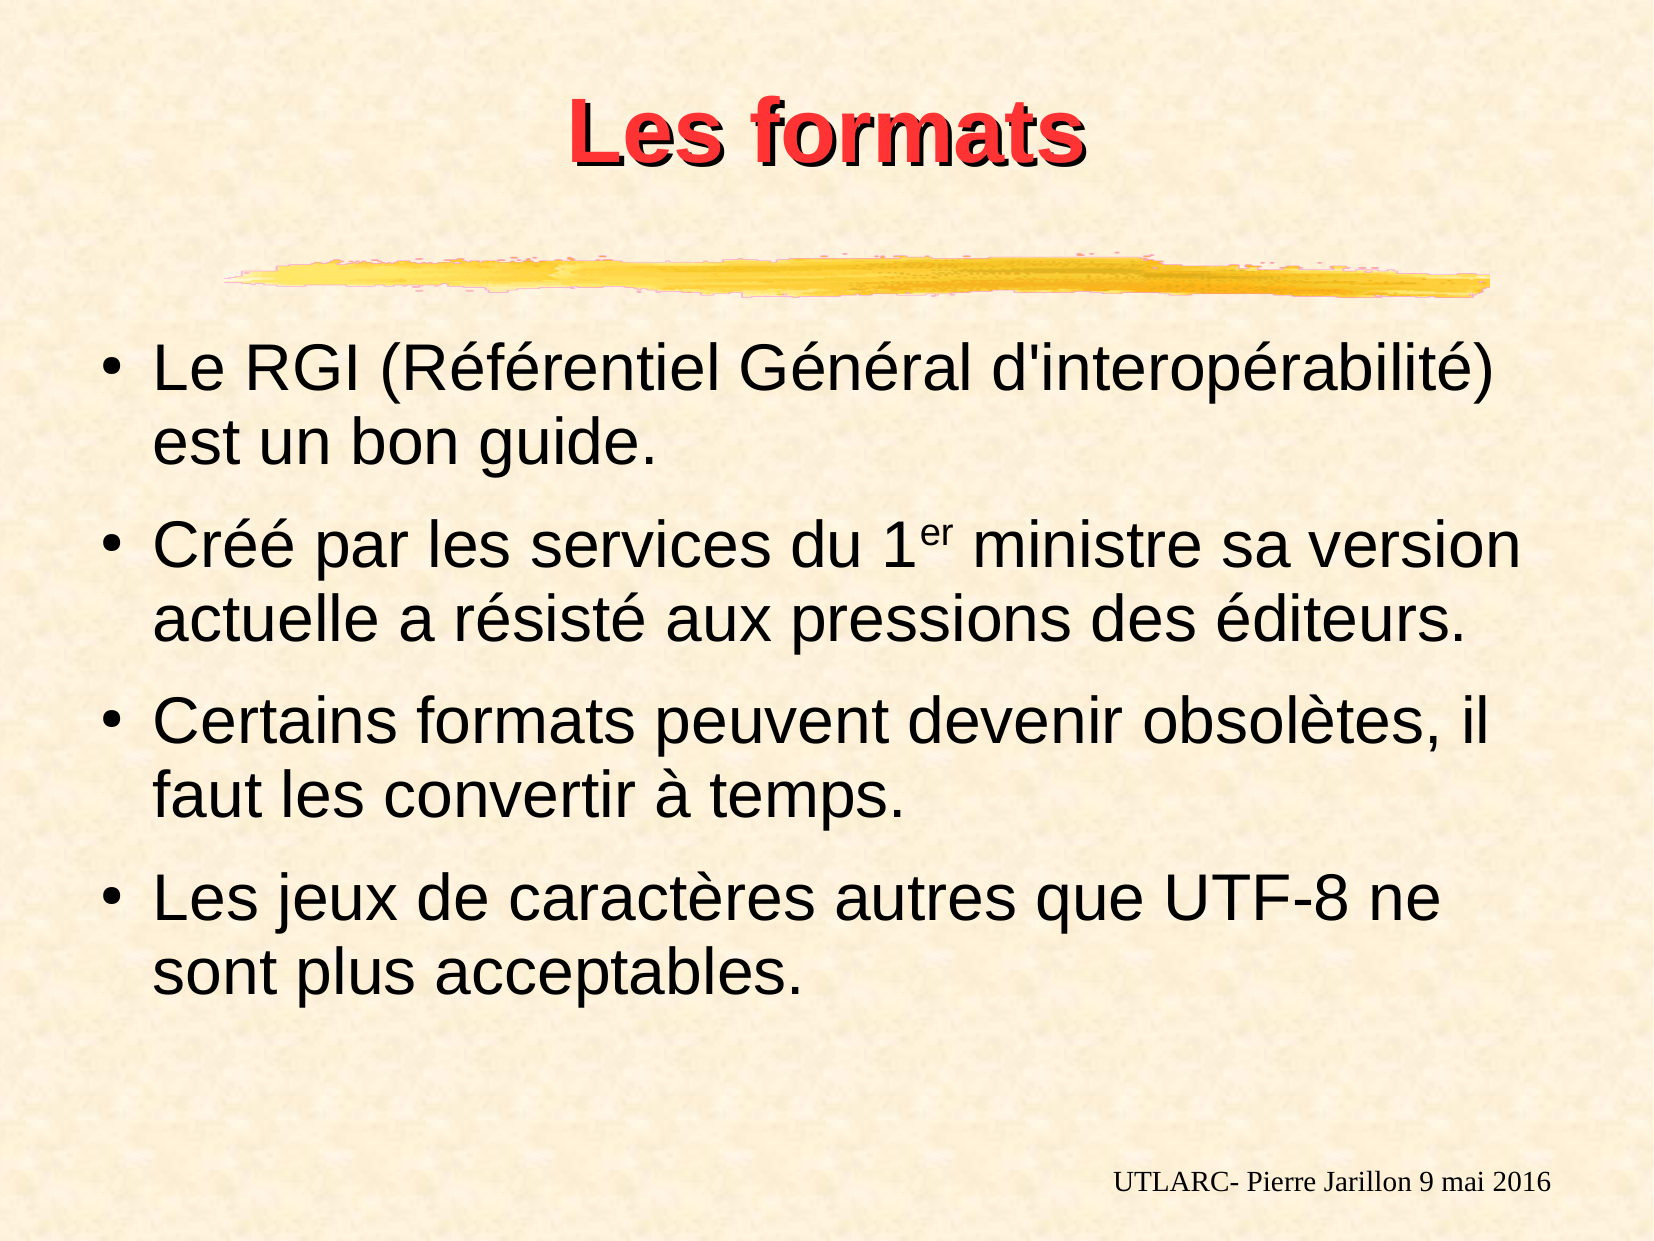

# Les formats
Le RGI (Référentiel Général d'interopérabilité) est un bon guide.
Créé par les services du 1er ministre sa version actuelle a résisté aux pressions des éditeurs.
Certains formats peuvent devenir obsolètes, il faut les convertir à temps.
Les jeux de caractères autres que UTF-8 ne sont plus acceptables.
UTLARC- Pierre Jarillon 9 mai 2016